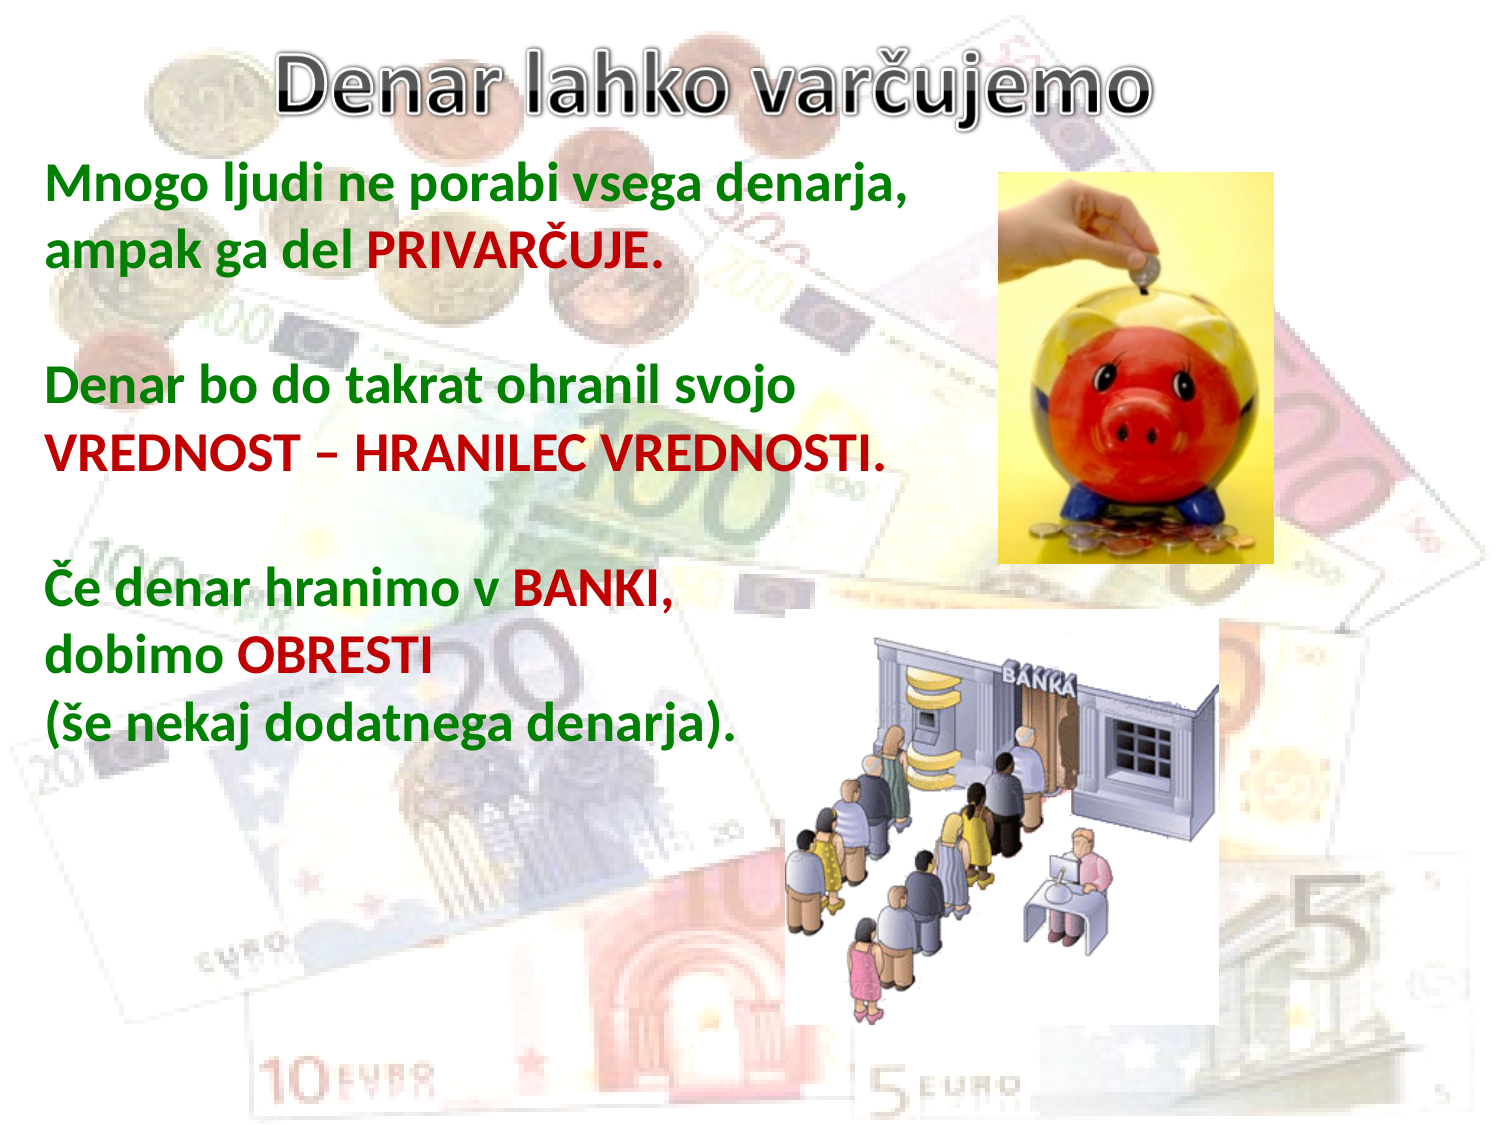

Mnogo ljudi ne porabi vsega denarja,
ampak ga del PRIVARČUJE.
Denar bo do takrat ohranil svojo
VREDNOST – HRANILEC VREDNOSTI.
Če denar hranimo v BANKI,
dobimo OBRESTI
(še nekaj dodatnega denarja).
#